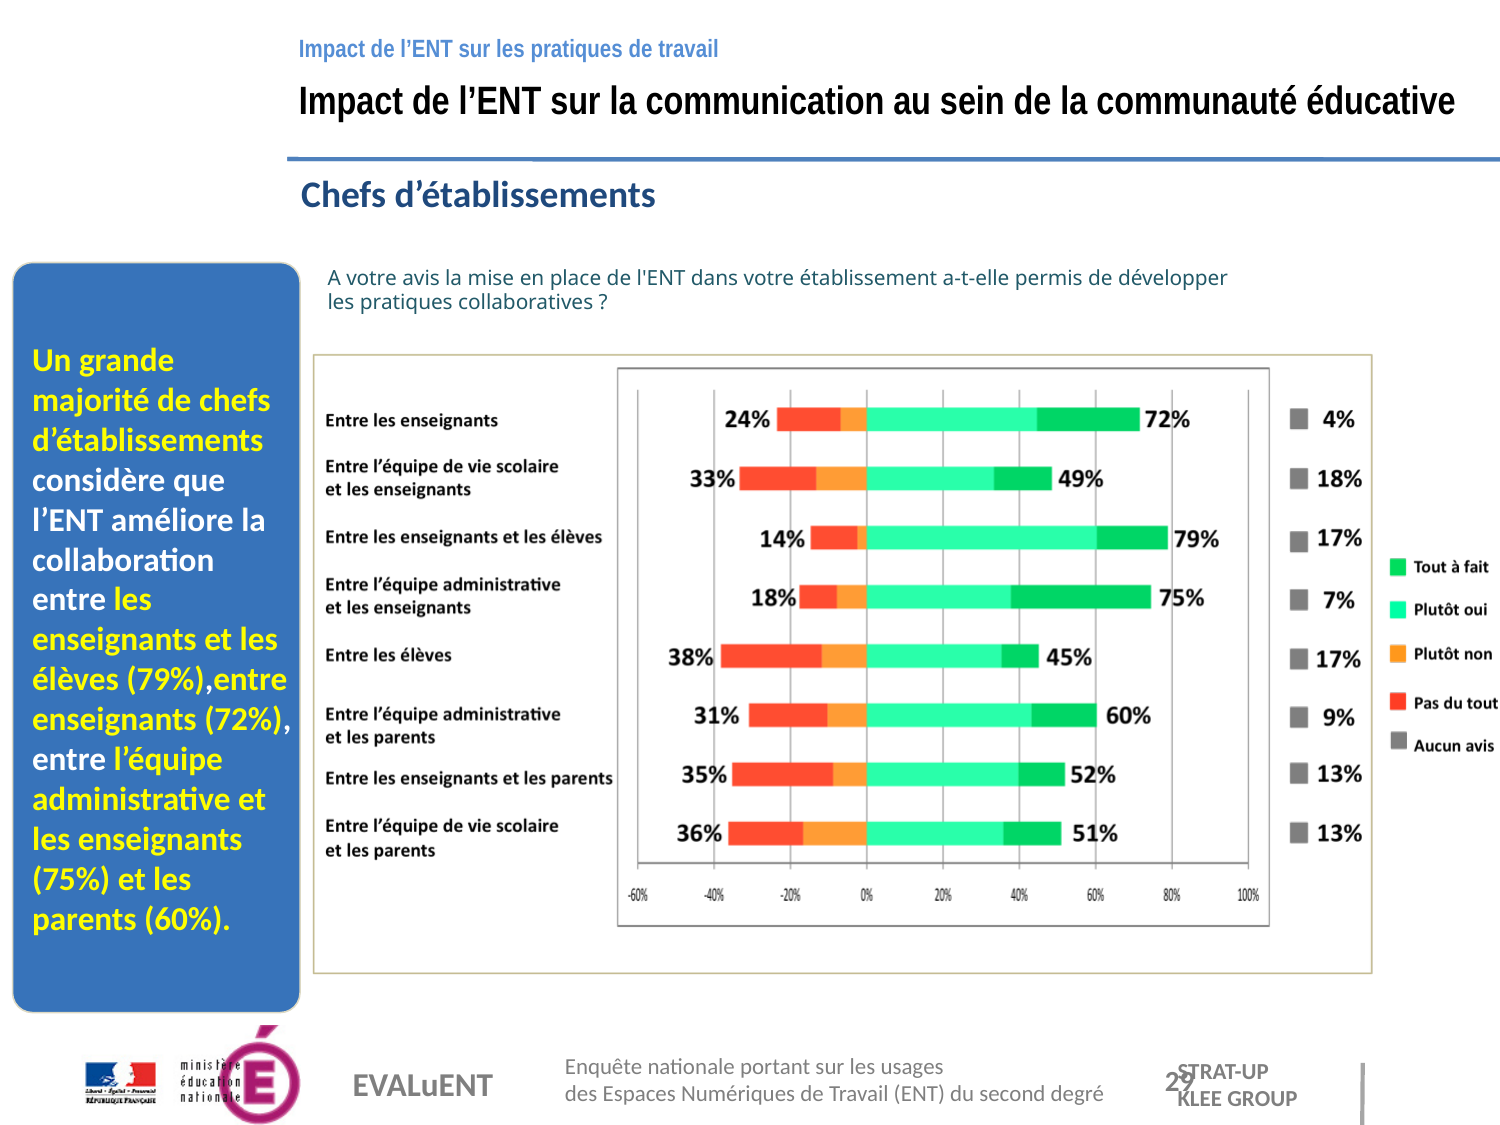

Impact de l’ENT sur les pratiques de travail
Impact de l’ENT sur la communication au sein de la communauté éducative
Chefs d’établissements
A votre avis la mise en place de l'ENT dans votre établissement a-t-elle permis de développer
les pratiques collaboratives ?
Un grande majorité de chefs d’établissements considère que
l’ENT améliore la collaboration entre les enseignants et les élèves (79%),entre enseignants (72%), entre l’équipe administrative et les enseignants (75%) et les parents (60%).